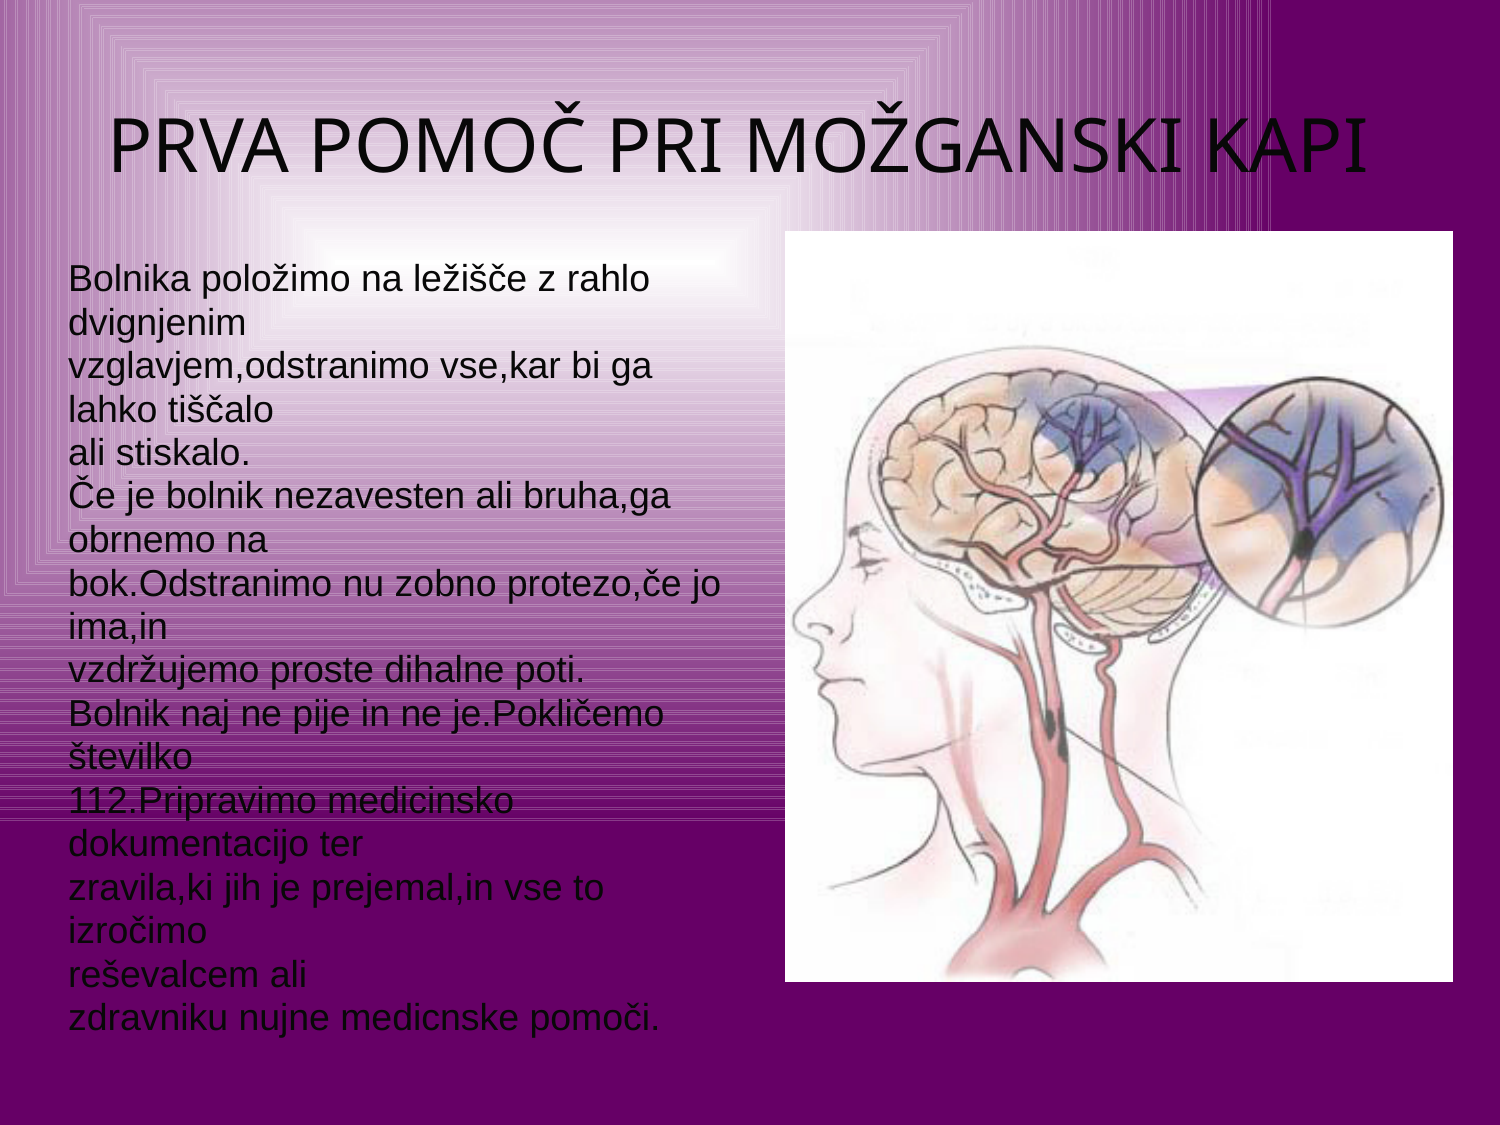

# PRVA POMOČ PRI MOŽGANSKI KAPI
Bolnika položimo na ležišče z rahlo
dvignjenim
vzglavjem,odstranimo vse,kar bi ga
lahko tiščalo
ali stiskalo.
Če je bolnik nezavesten ali bruha,ga
obrnemo na
bok.Odstranimo nu zobno protezo,če jo
ima,in
vzdržujemo proste dihalne poti.
Bolnik naj ne pije in ne je.Pokličemo
številko
112.Pripravimo medicinsko
dokumentacijo ter
zravila,ki jih je prejemal,in vse to
izročimo
reševalcem ali
zdravniku nujne medicnske pomoči.